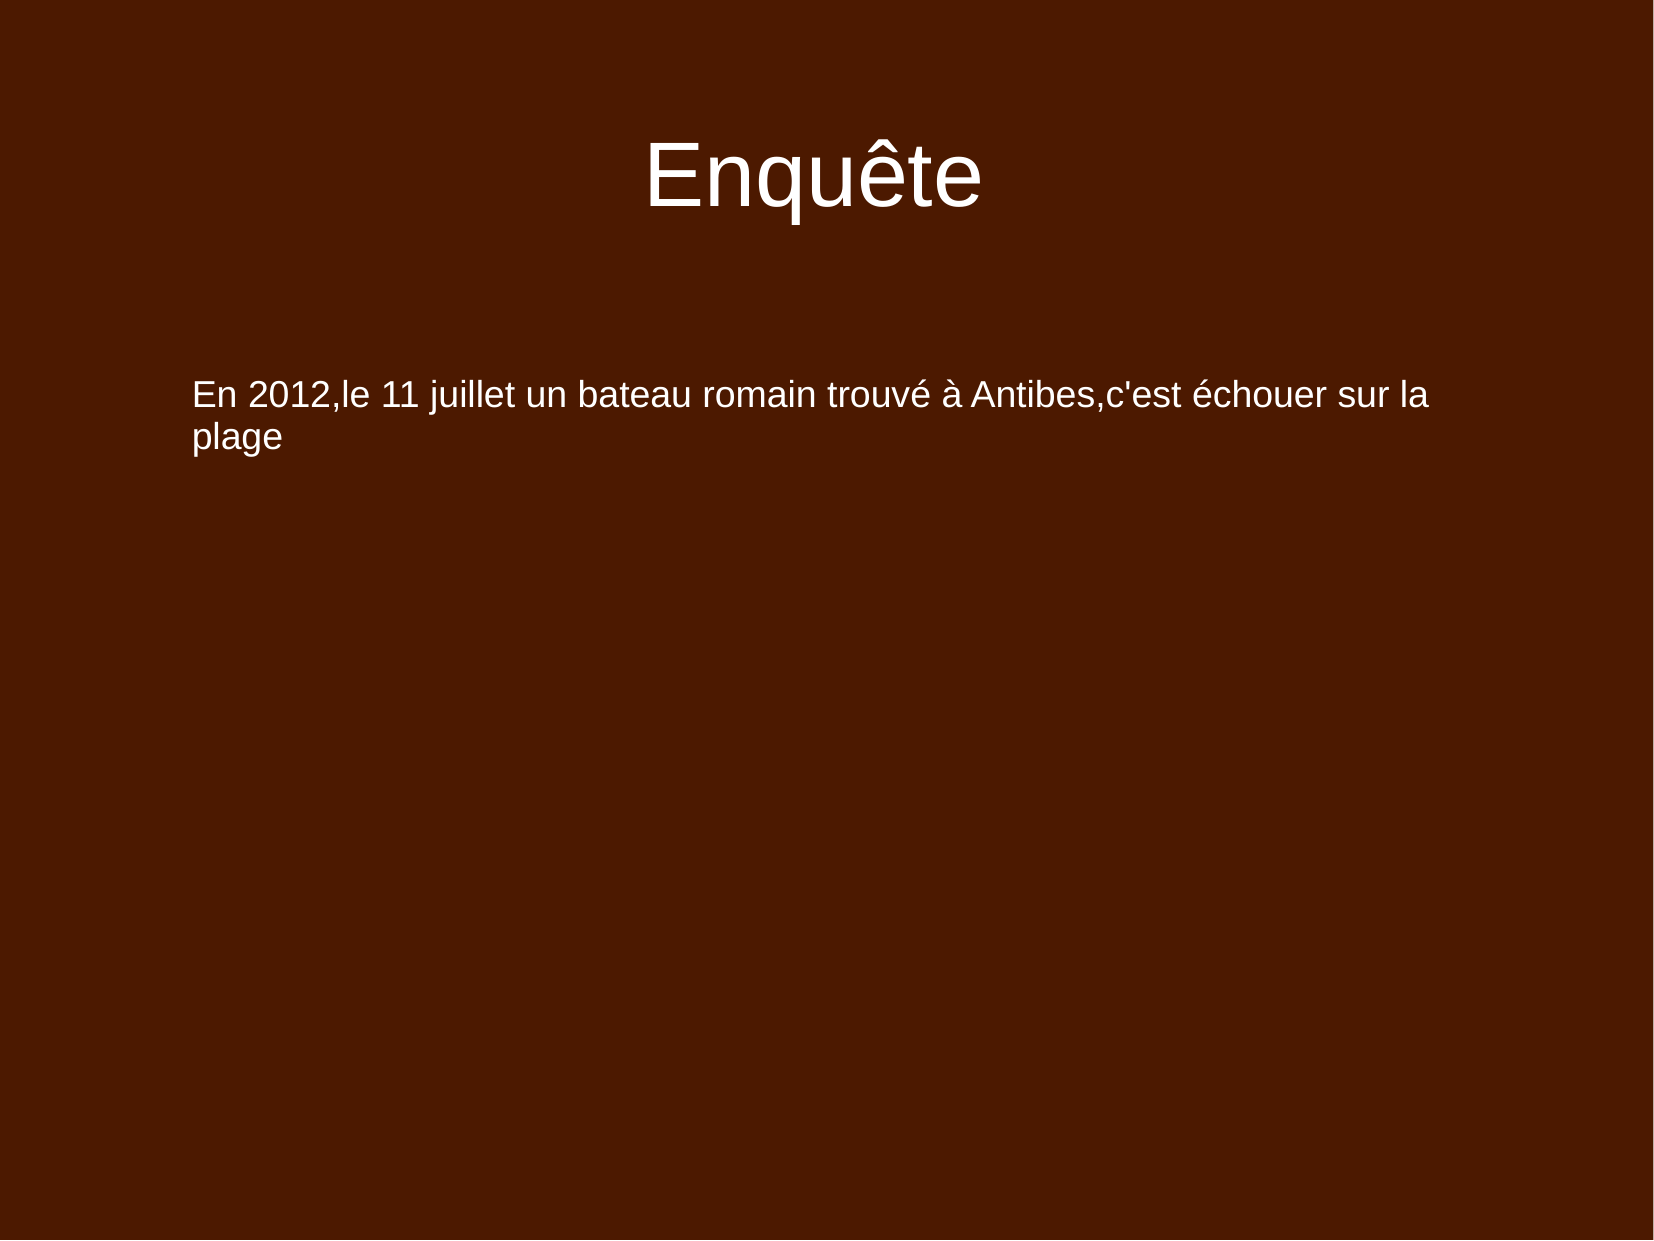

# Enquête
En 2012,le 11 juillet un bateau romain trouvé à Antibes,c'est échouer sur la plage